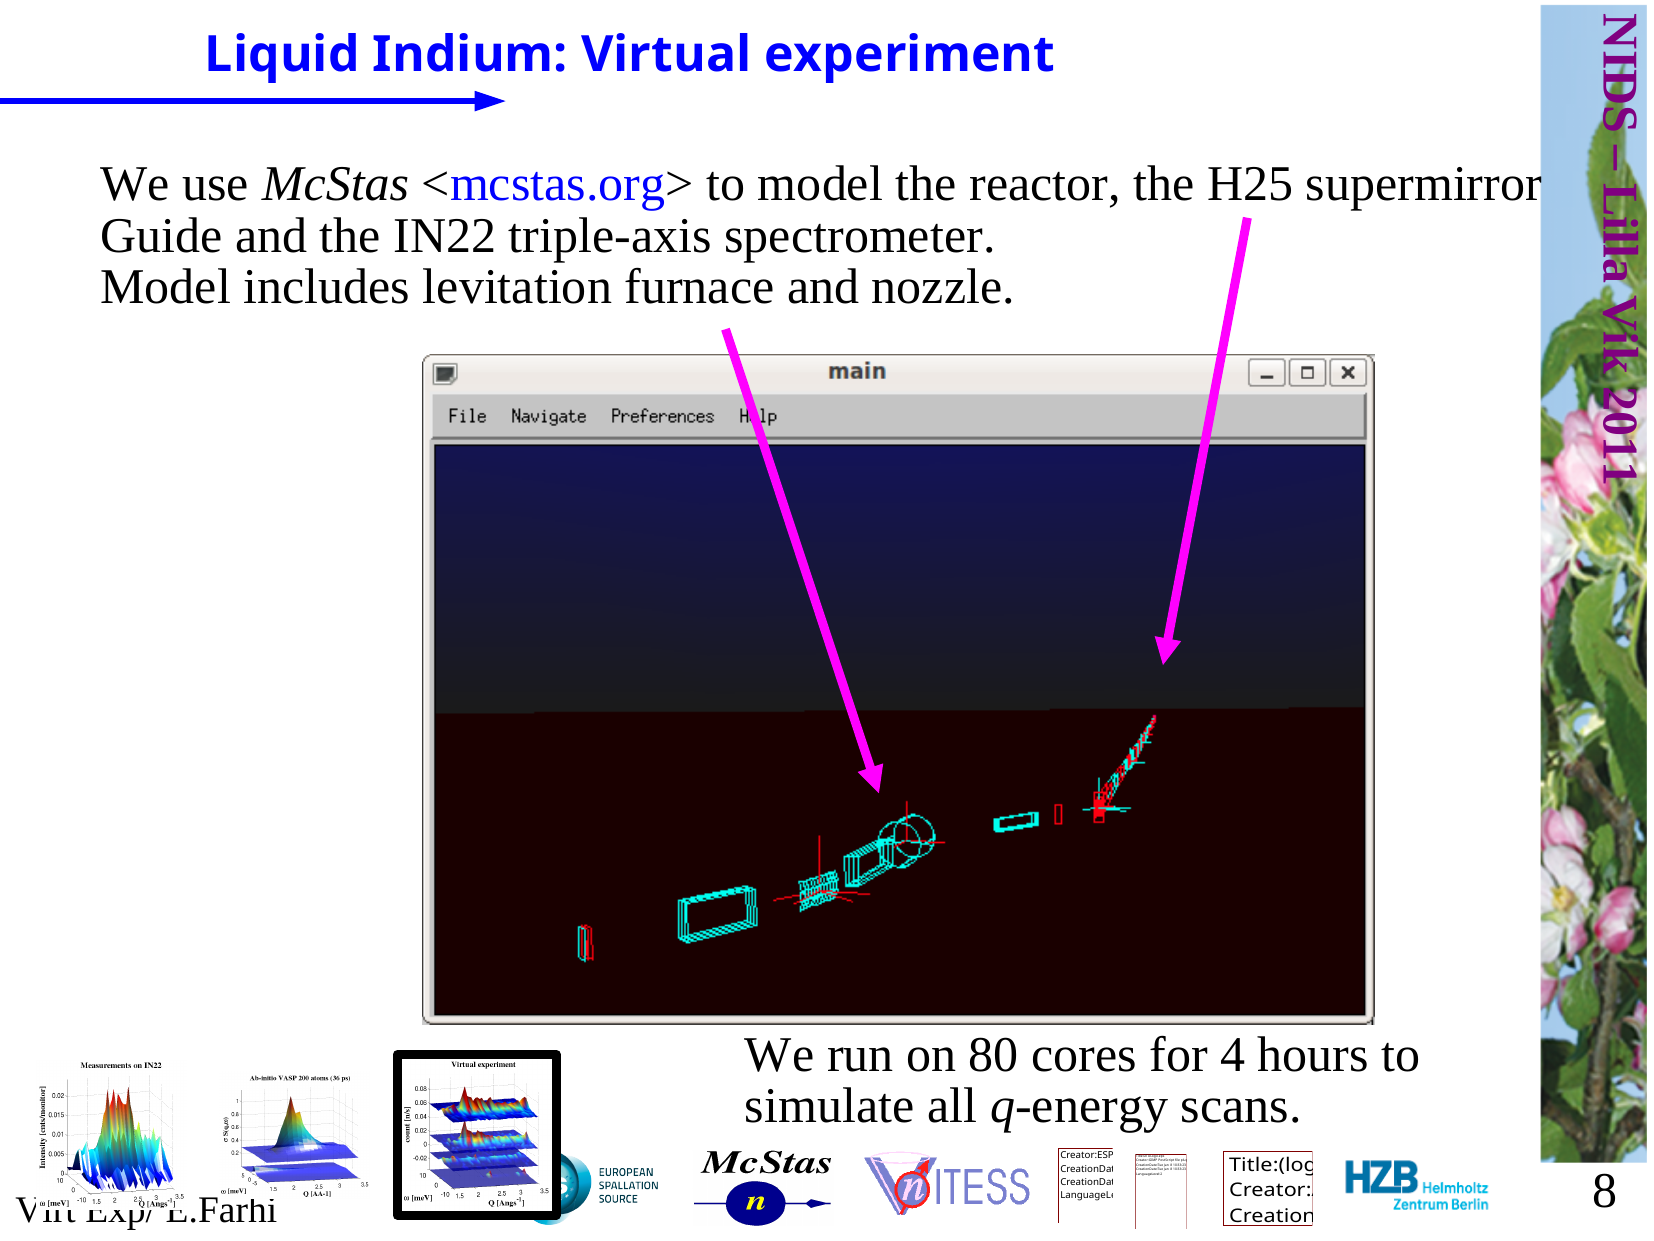

Liquid Indium: Virtual experiment
We use McStas <mcstas.org> to model the reactor, the H25 supermirror
Guide and the IN22 triple-axis spectrometer.
Model includes levitation furnace and nozzle.
We run on 80 cores for 4 hours to
simulate all q-energy scans.